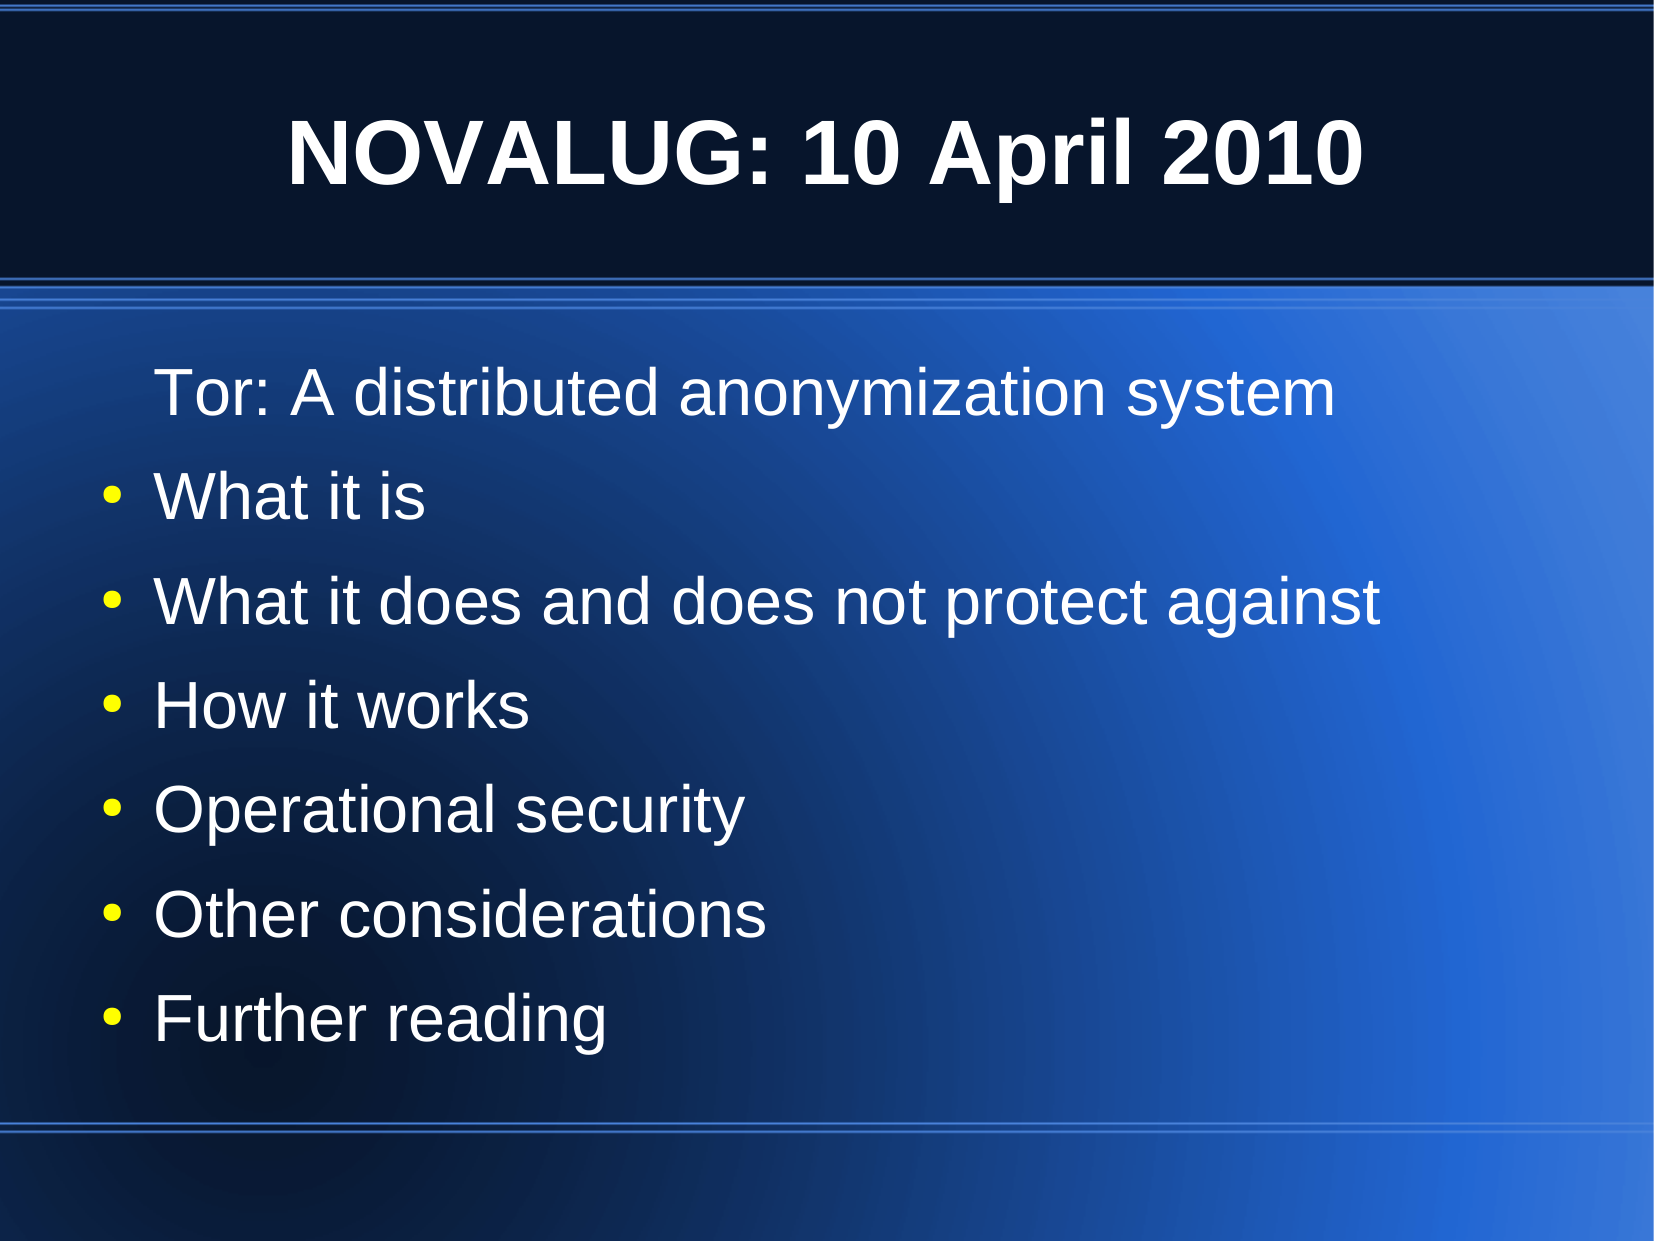

# NOVALUG: 10 April 2010
Tor: A distributed anonymization system
What it is
What it does and does not protect against
How it works
Operational security
Other considerations
Further reading